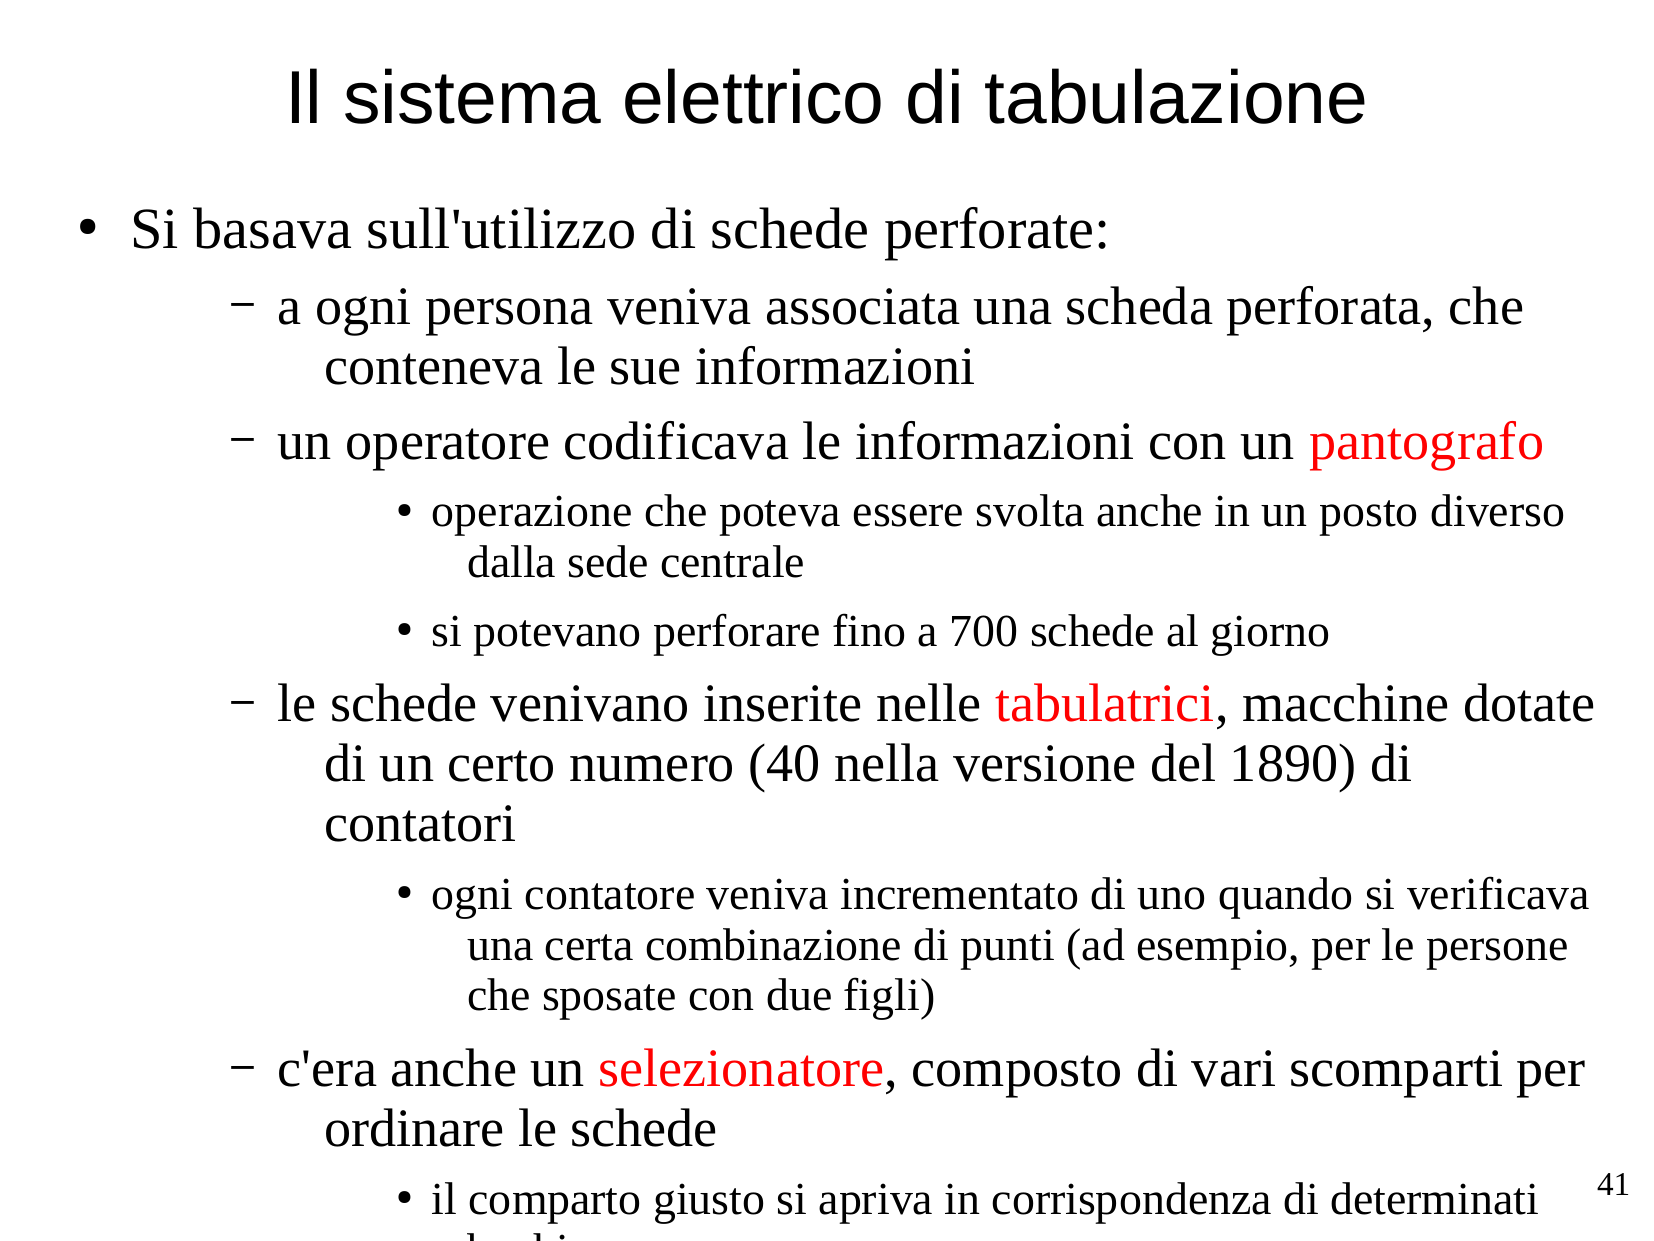

# Il sistema elettrico di tabulazione
Si basava sull'utilizzo di schede perforate:
a ogni persona veniva associata una scheda perforata, che conteneva le sue informazioni
un operatore codificava le informazioni con un pantografo
operazione che poteva essere svolta anche in un posto diverso dalla sede centrale
si potevano perforare fino a 700 schede al giorno
le schede venivano inserite nelle tabulatrici, macchine dotate di un certo numero (40 nella versione del 1890) di contatori
ogni contatore veniva incrementato di uno quando si verificava una certa combinazione di punti (ad esempio, per le persone che sposate con due figli)
c'era anche un selezionatore, composto di vari scomparti per ordinare le schede
il comparto giusto si apriva in corrispondenza di determinati buchi